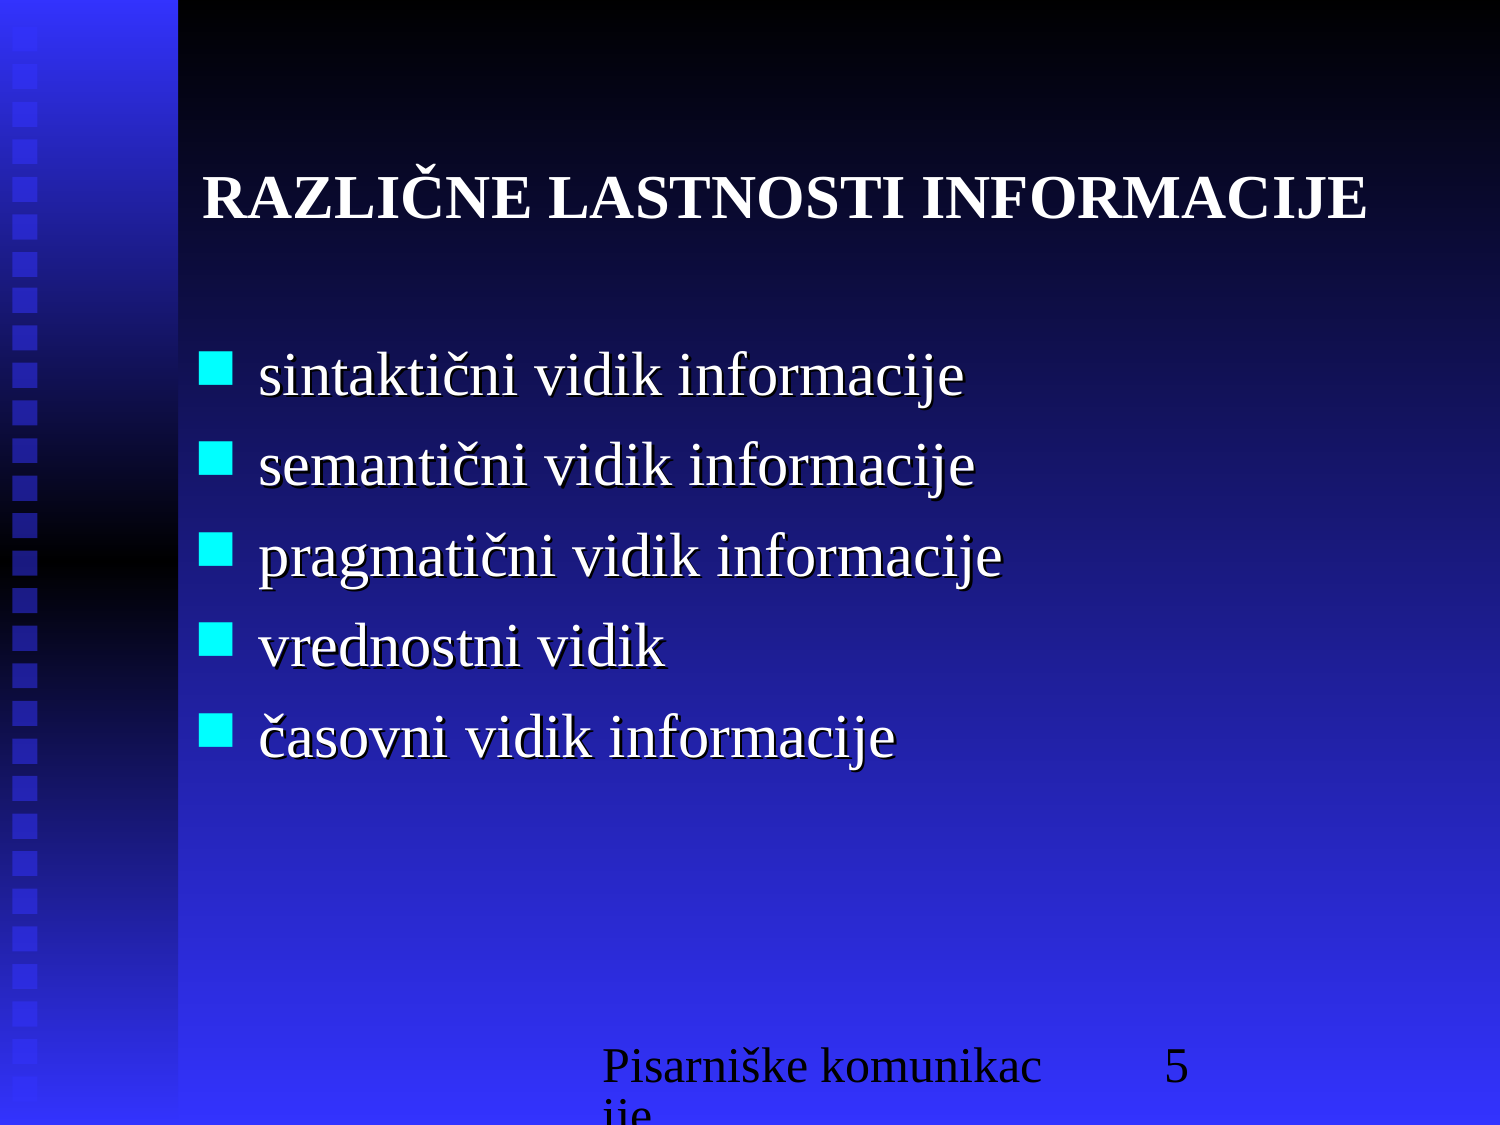

# RAZLIČNE LASTNOSTI INFORMACIJE
sintaktični vidik informacije
semantični vidik informacije
pragmatični vidik informacije
vrednostni vidik
časovni vidik informacije
Pisarniške komunikacije
5